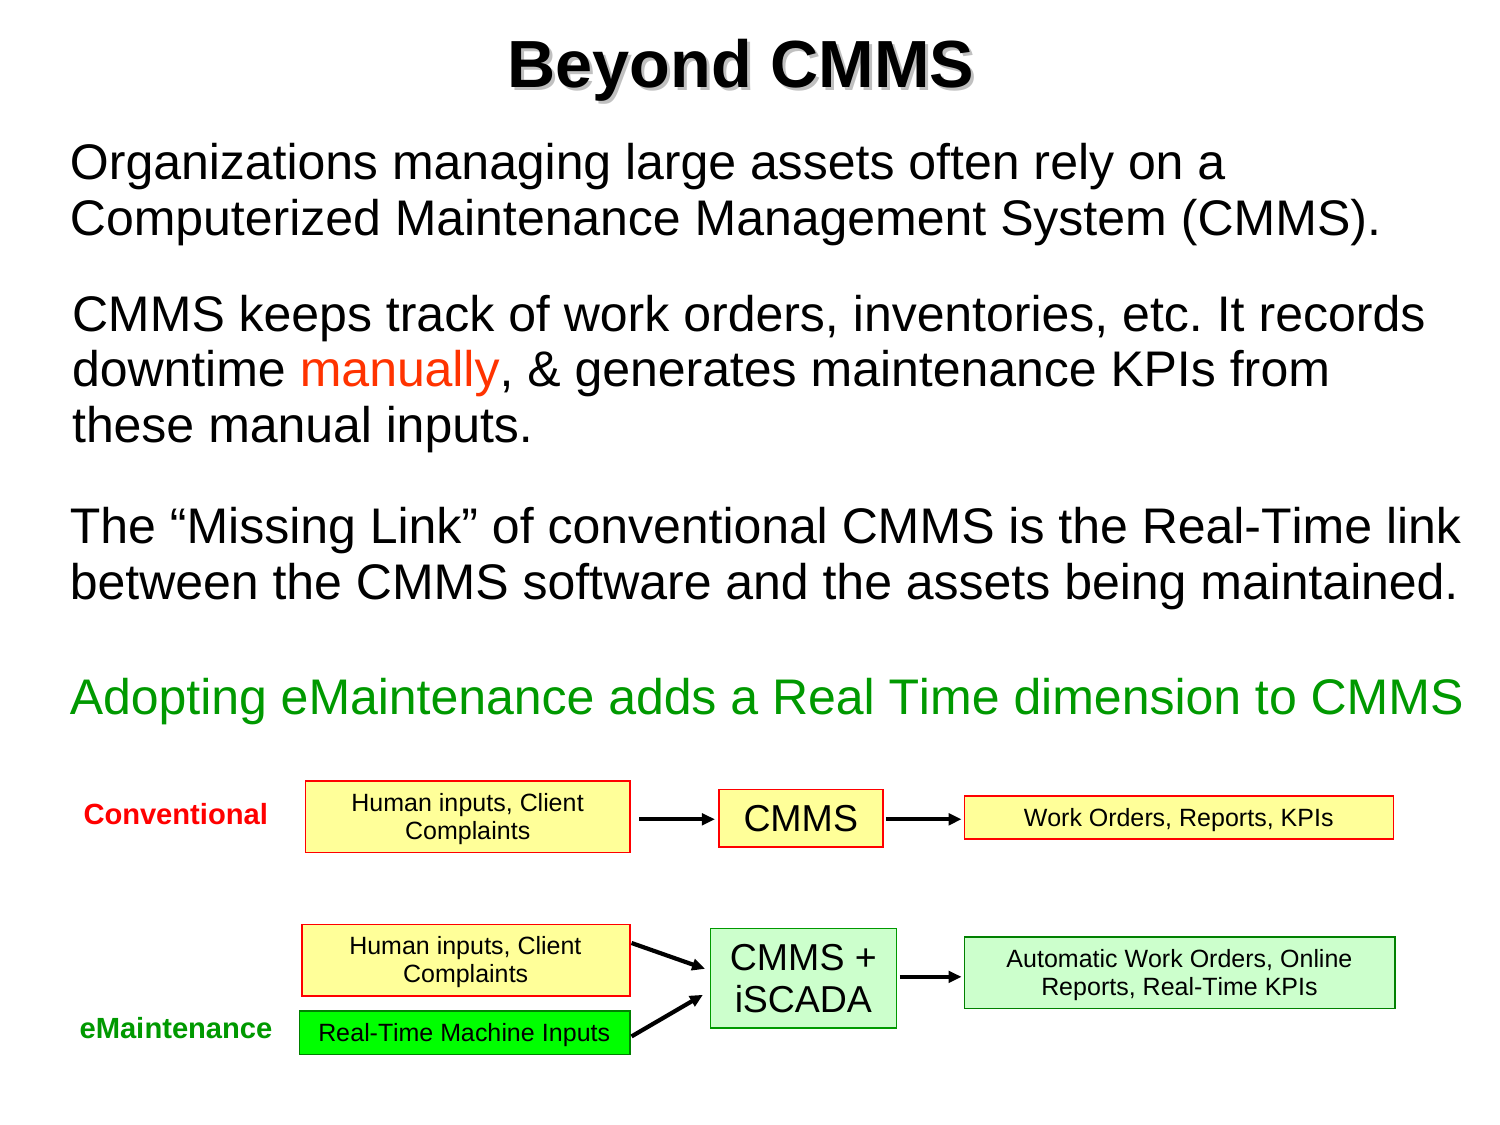

Beyond CMMS
Organizations managing large assets often rely on a Computerized Maintenance Management System (CMMS).
CMMS keeps track of work orders, inventories, etc. It records downtime manually, & generates maintenance KPIs from these manual inputs.
The “Missing Link” of conventional CMMS is the Real-Time link between the CMMS software and the assets being maintained.
Adopting eMaintenance adds a Real Time dimension to CMMS
Human inputs, Client Complaints
CMMS
Conventional
Work Orders, Reports, KPIs
Human inputs, Client Complaints
CMMS + iSCADA
Automatic Work Orders, Online Reports, Real-Time KPIs
eMaintenance
Real-Time Machine Inputs